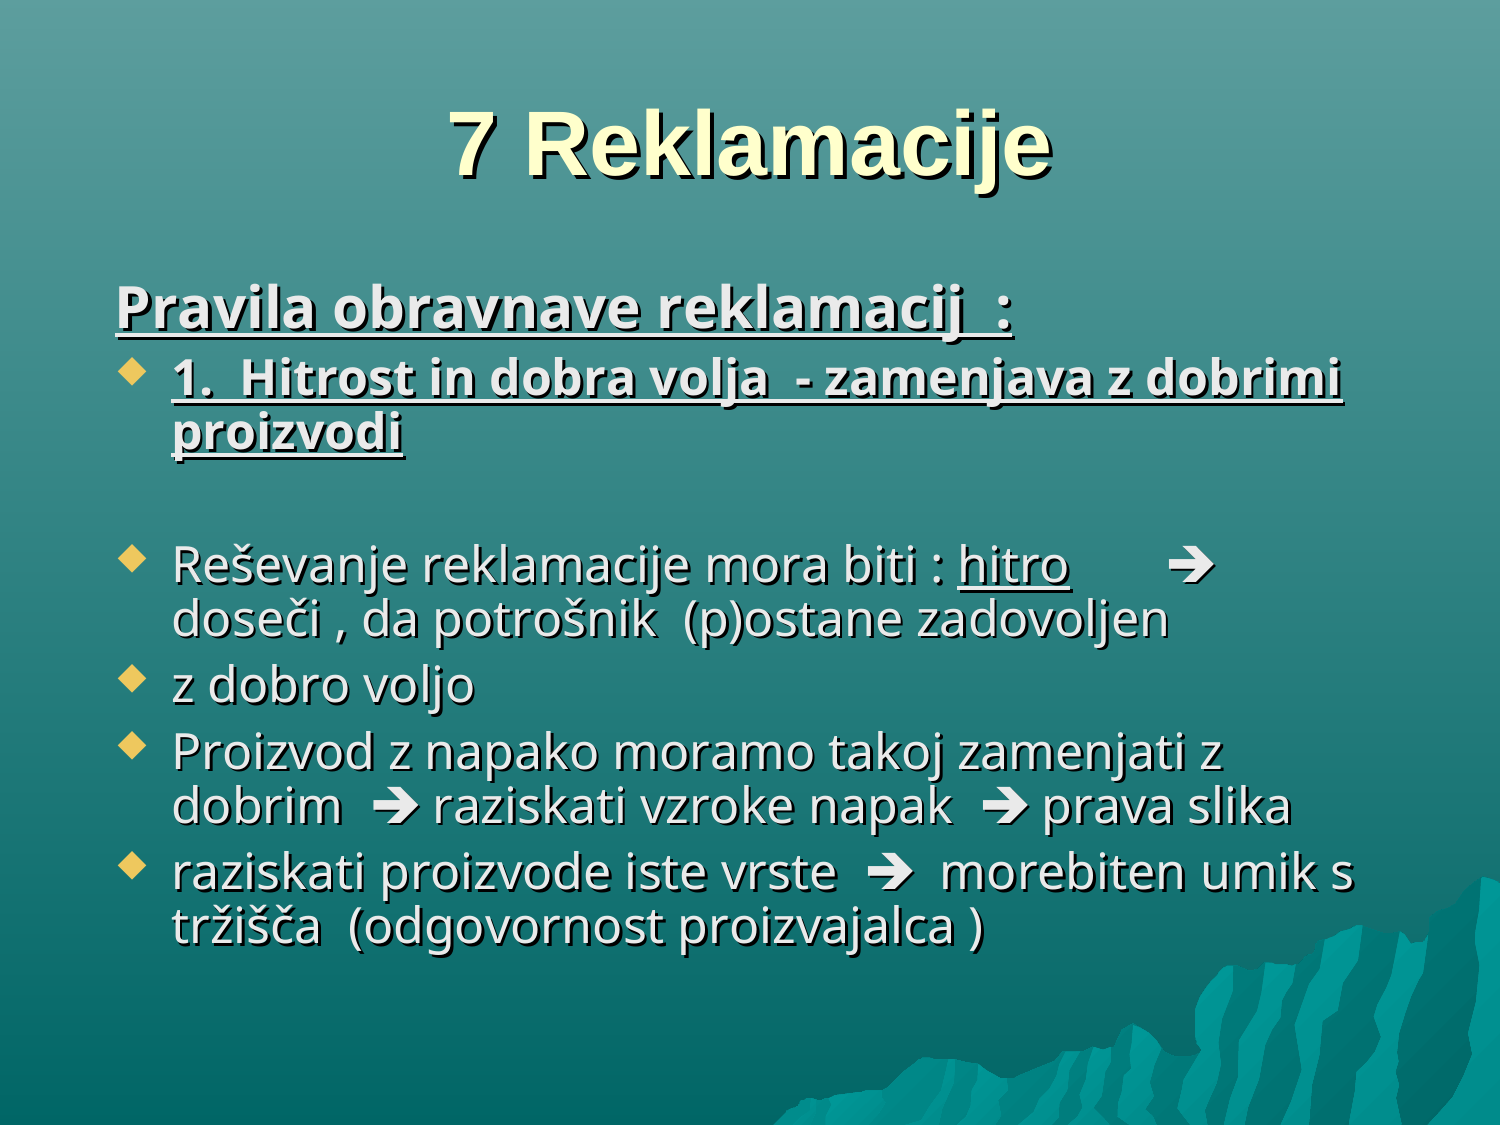

7 Reklamacije
# Pravila obravnave reklamacij :
1. Hitrost in dobra volja - zamenjava z dobrimi proizvodi
Reševanje reklamacije mora biti : hitro	 doseči , da potrošnik (p)ostane zadovoljen
z dobro voljo
Proizvod z napako moramo takoj zamenjati z dobrim  raziskati vzroke napak  prava slika
raziskati proizvode iste vrste  morebiten umik s tržišča (odgovornost proizvajalca )